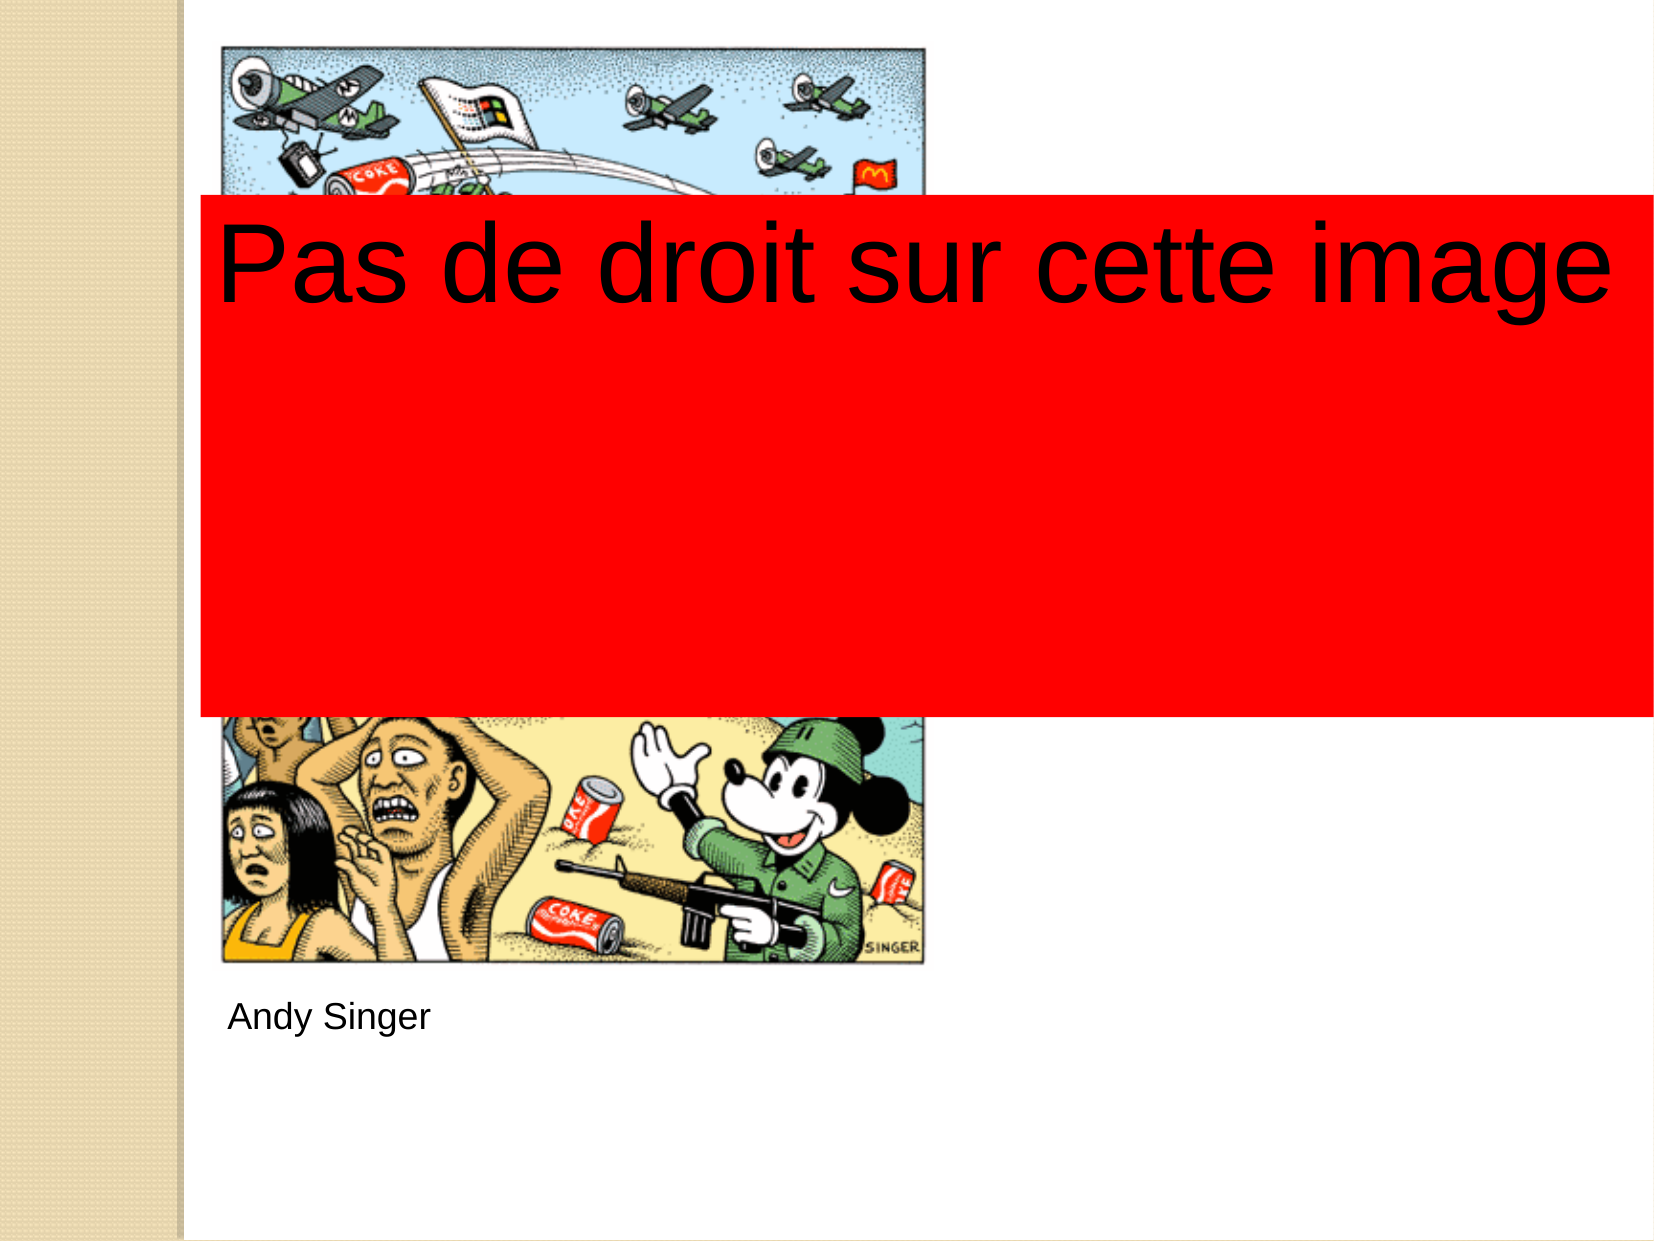

Pas de droit sur cette image
Andy Singer